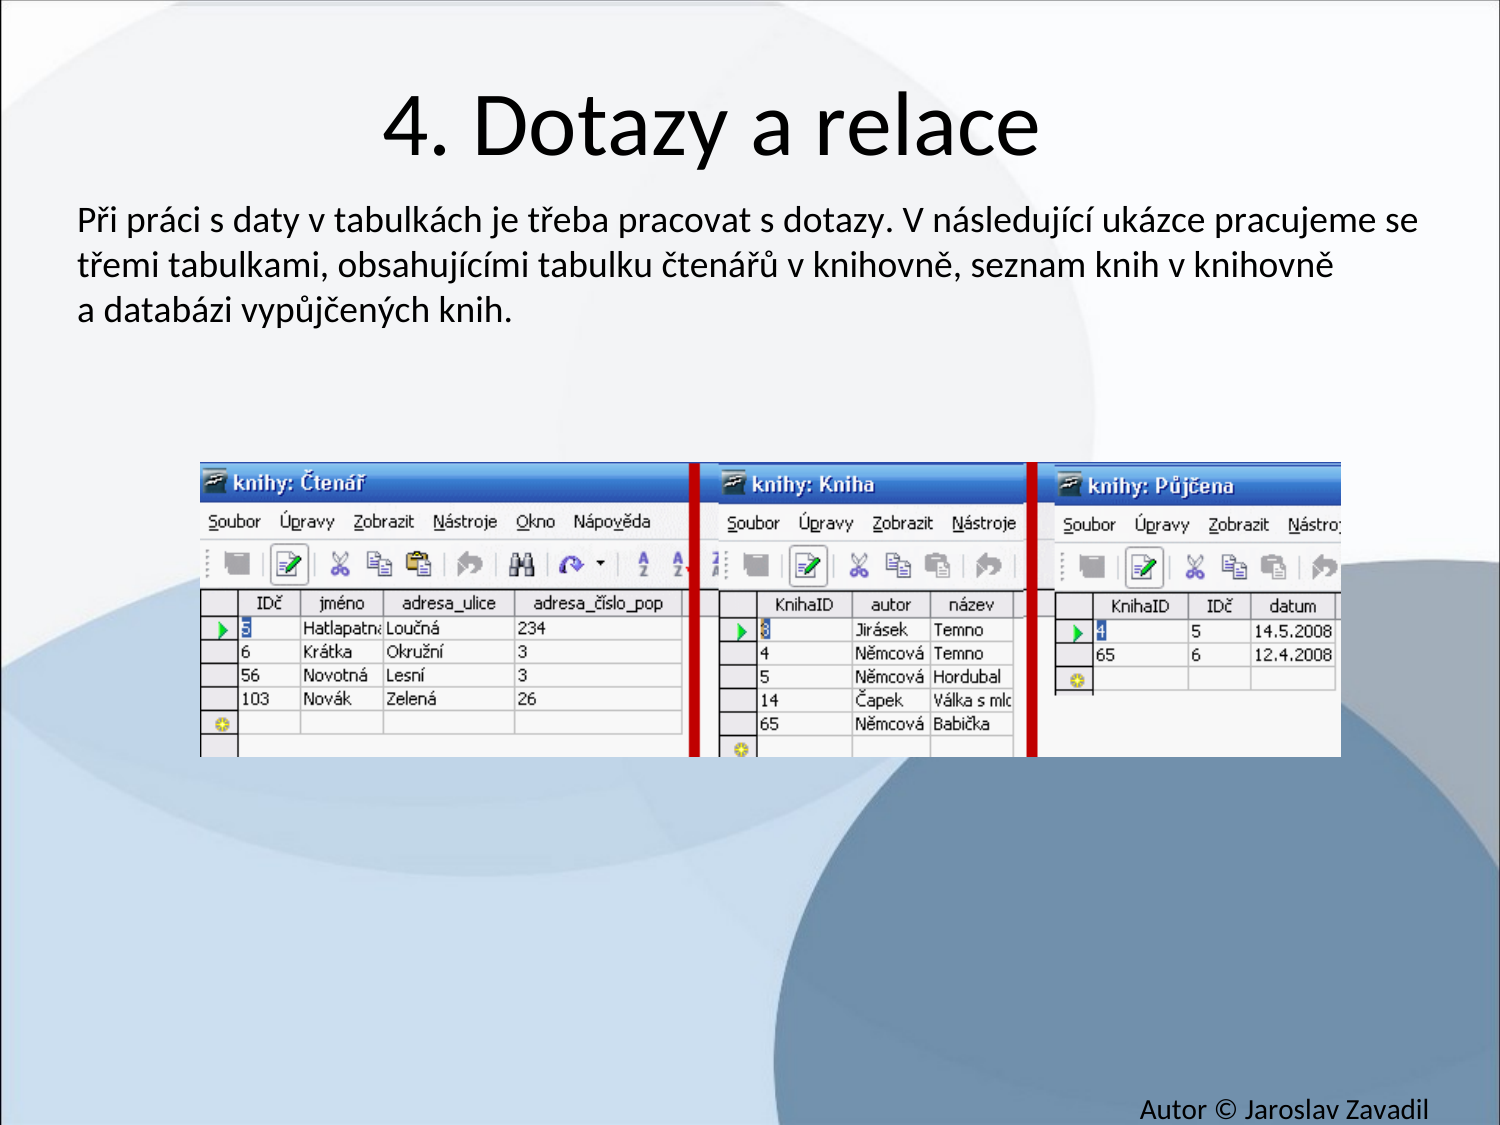

# 4. Dotazy a relace
Při práci s daty v tabulkách je třeba pracovat s dotazy. V následující ukázce pracujeme se třemi tabulkami, obsahujícími tabulku čtenářů v knihovně, seznam knih v knihovně
a databázi vypůjčených knih.
Autor © Jaroslav Zavadil